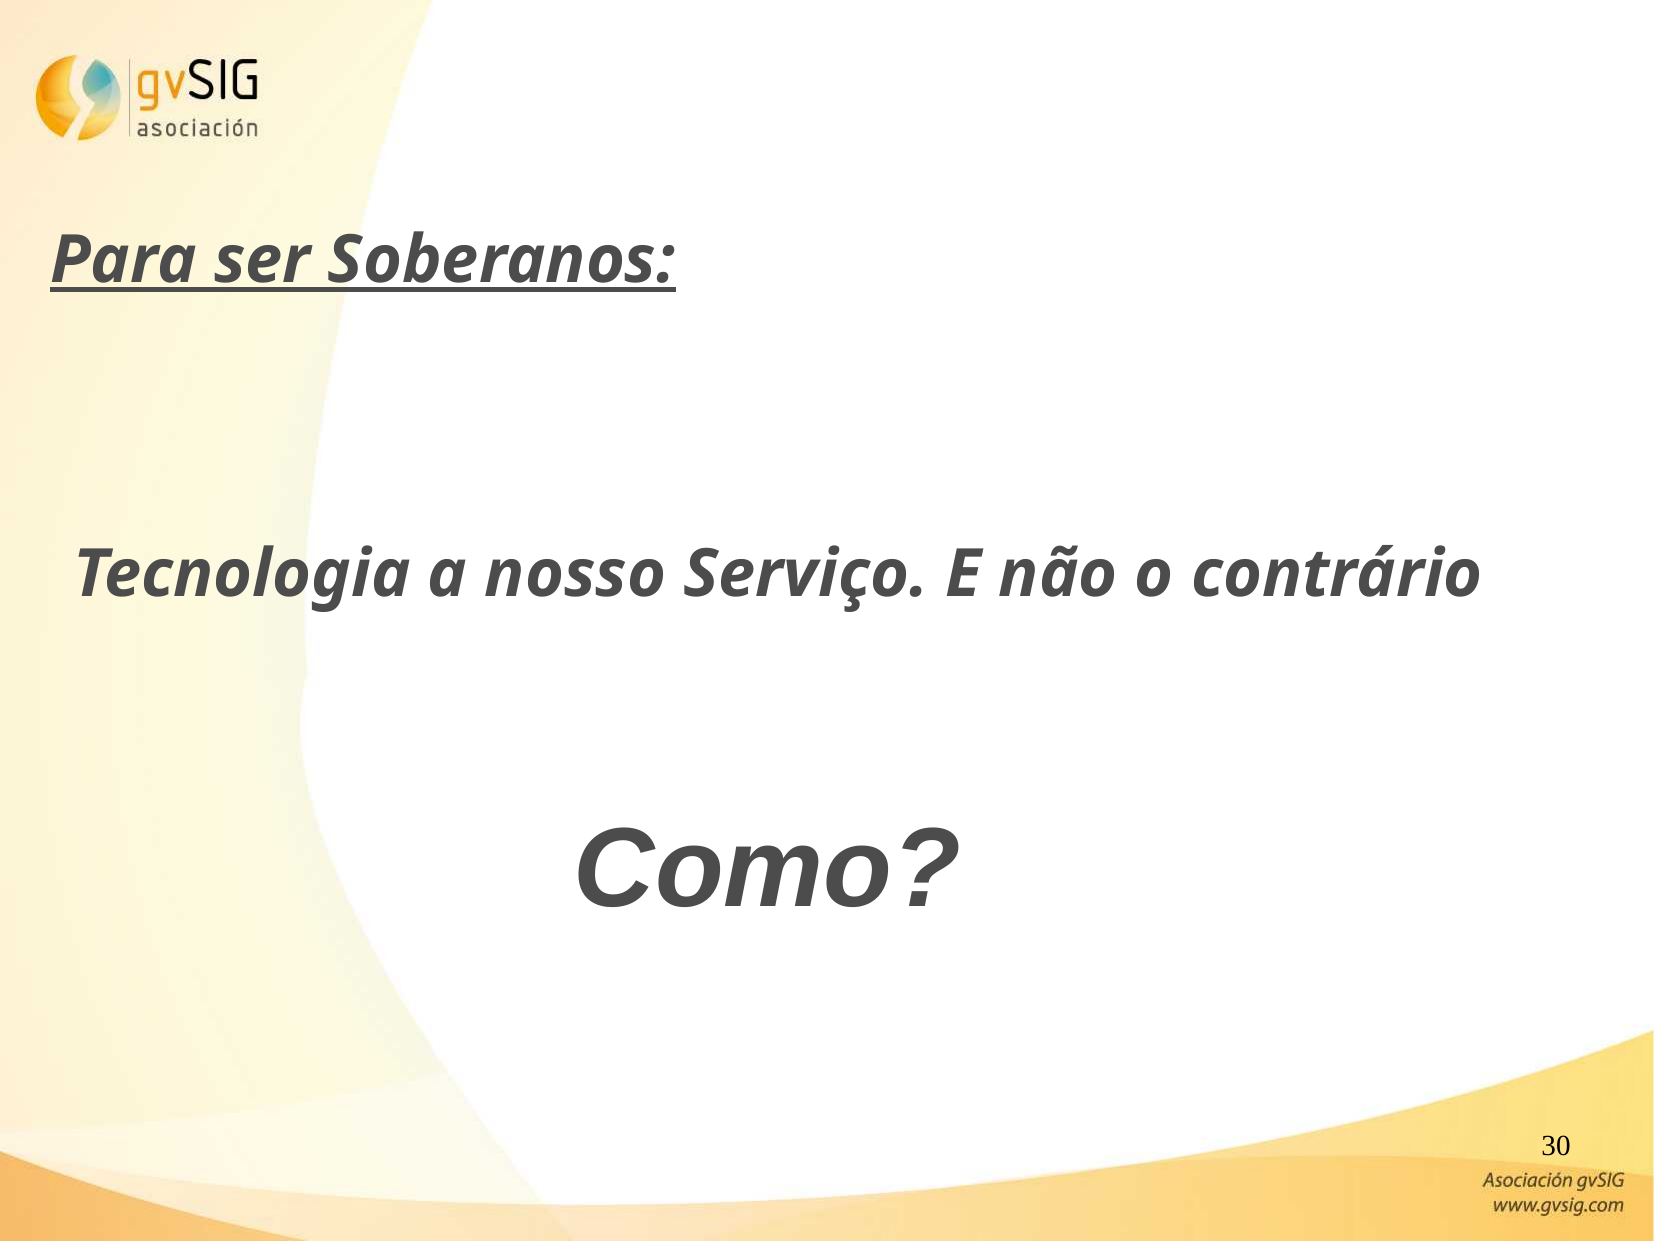

Para ser Soberanos:
Tecnologia a nosso Serviço. E não o contrário
Como?
30